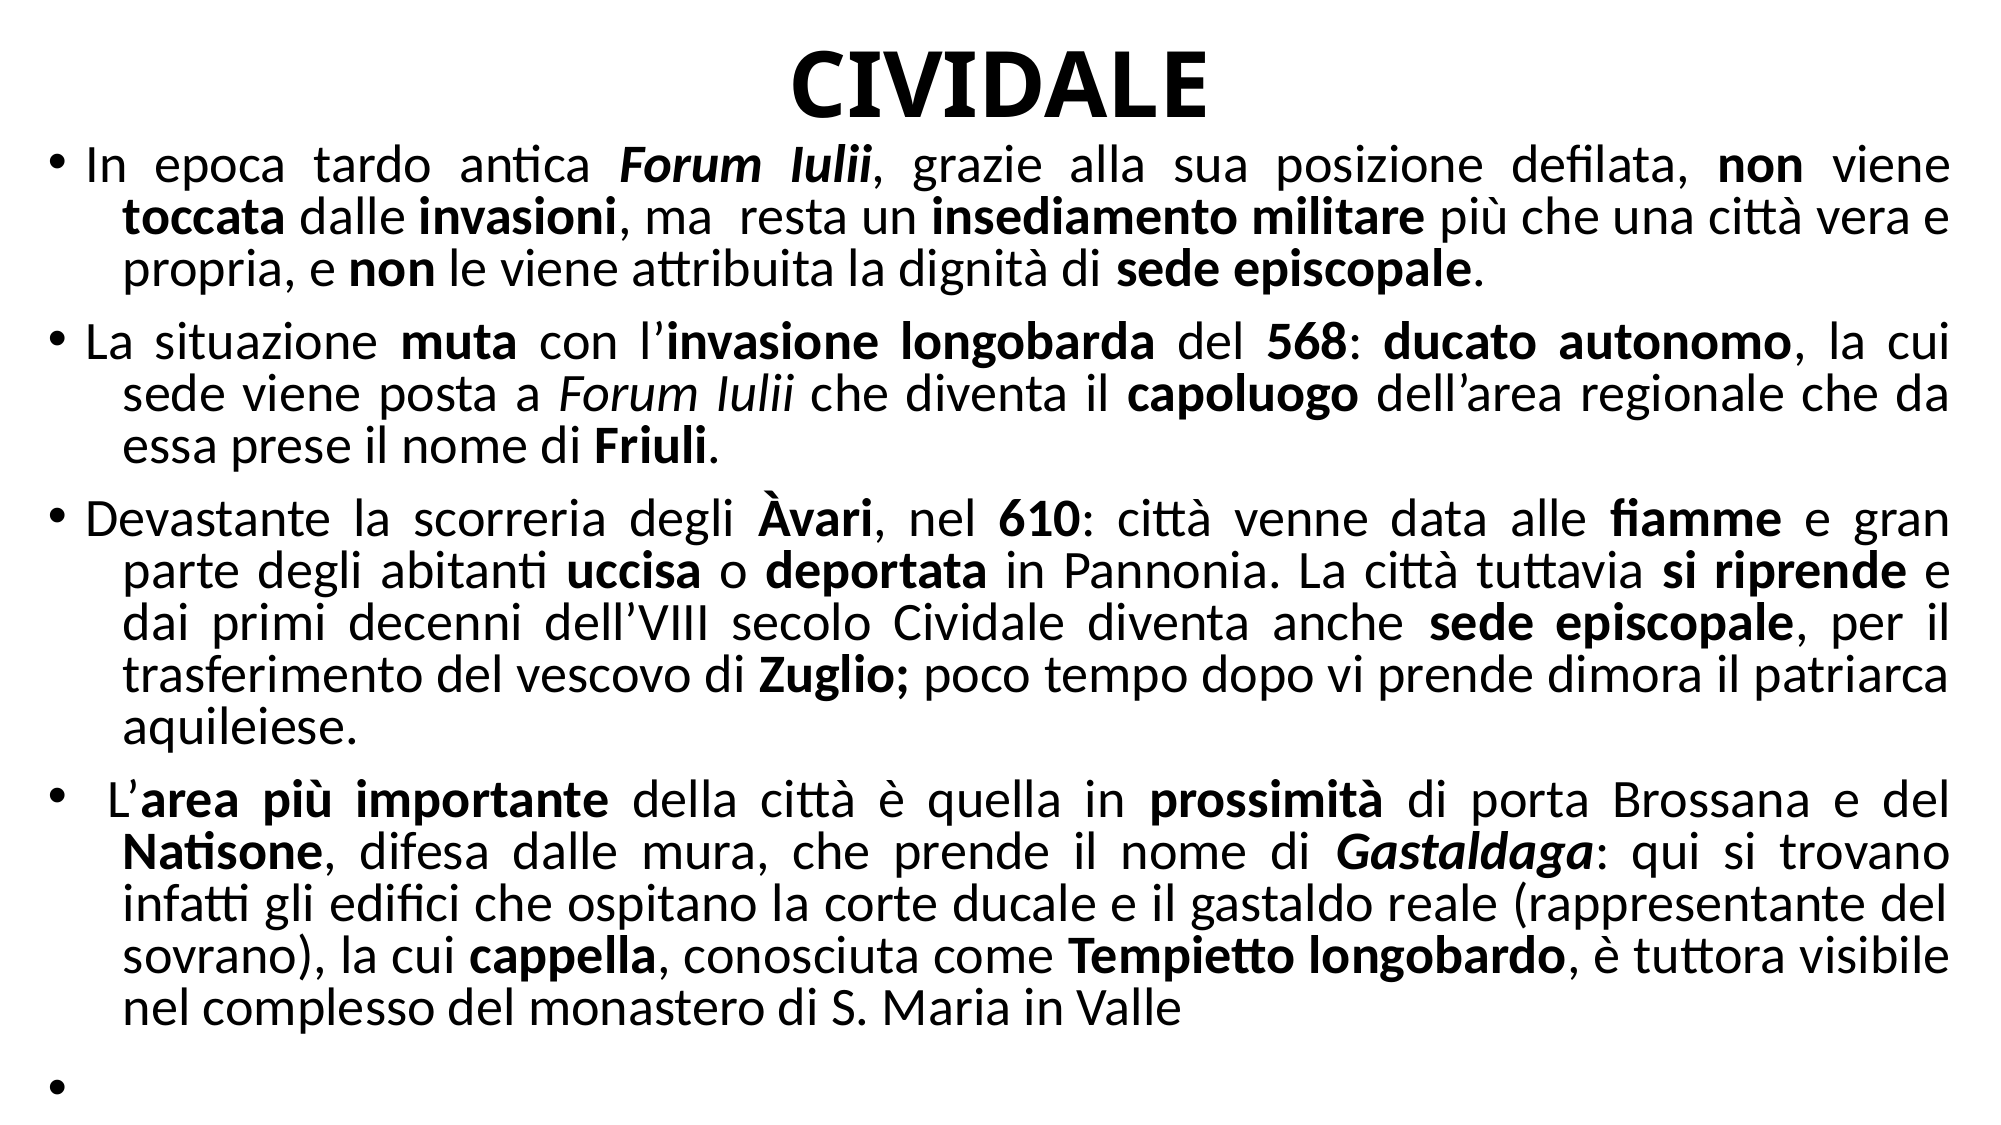

# CIVIDALE
In epoca tardo antica Forum Iulii, grazie alla sua posizione defilata, non viene toccata dalle invasioni, ma resta un insediamento militare più che una città vera e propria, e non le viene attribuita la dignità di sede episcopale.
La situazione muta con l’invasione longobarda del 568: ducato autonomo, la cui sede viene posta a Forum Iulii che diventa il capoluogo dell’area regionale che da essa prese il nome di Friuli.
Devastante la scorreria degli Àvari, nel 610: città venne data alle fiamme e gran parte degli abitanti uccisa o deportata in Pannonia. La città tuttavia si riprende e dai primi decenni dell’VIII secolo Cividale diventa anche sede episcopale, per il trasferimento del vescovo di Zuglio; poco tempo dopo vi prende dimora il patriarca aquileiese.
 L’area più importante della città è quella in prossimità di porta Brossana e del Natisone, difesa dalle mura, che prende il nome di Gastaldaga: qui si trovano infatti gli edifici che ospitano la corte ducale e il gastaldo reale (rappresentante del sovrano), la cui cappella, conosciuta come Tempietto longobardo, è tuttora visibile nel complesso del monastero di S. Maria in Valle